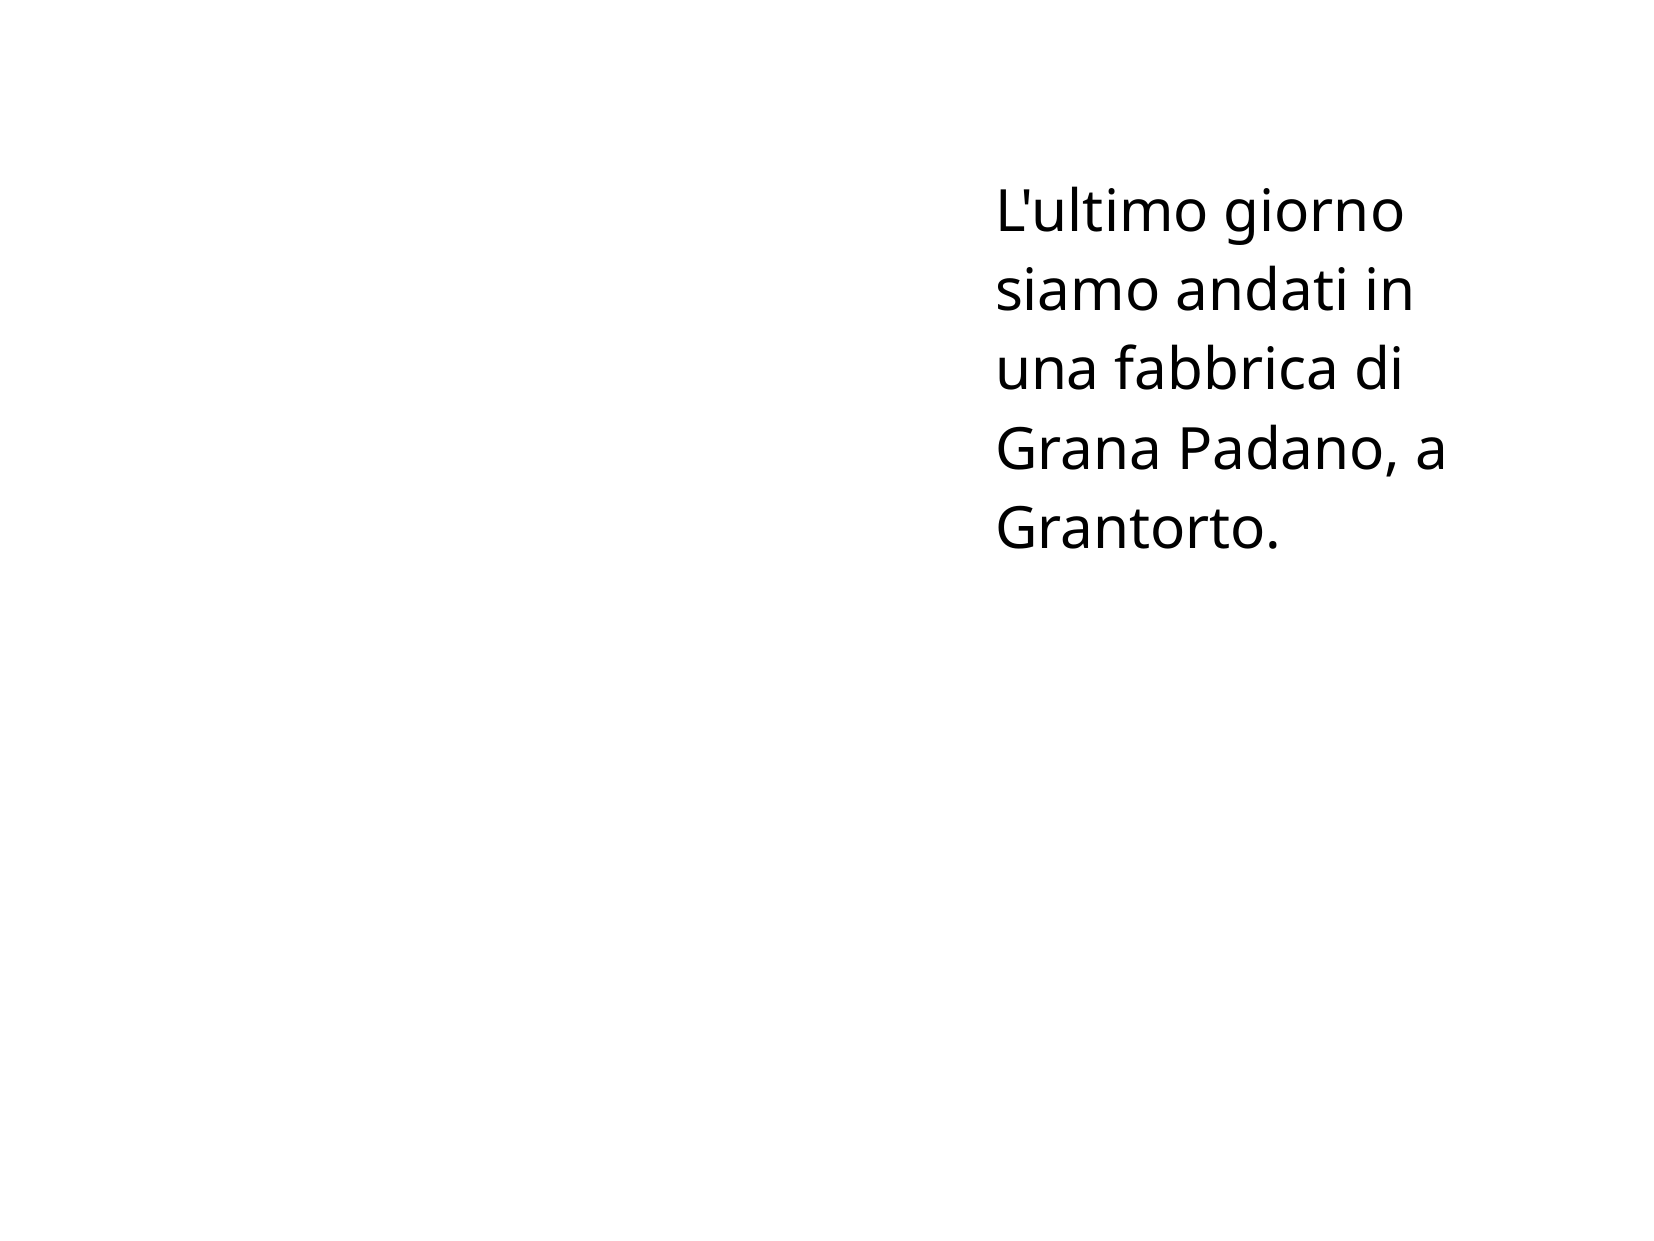

L'ultimo giorno siamo andati in una fabbrica di Grana Padano, a Grantorto.